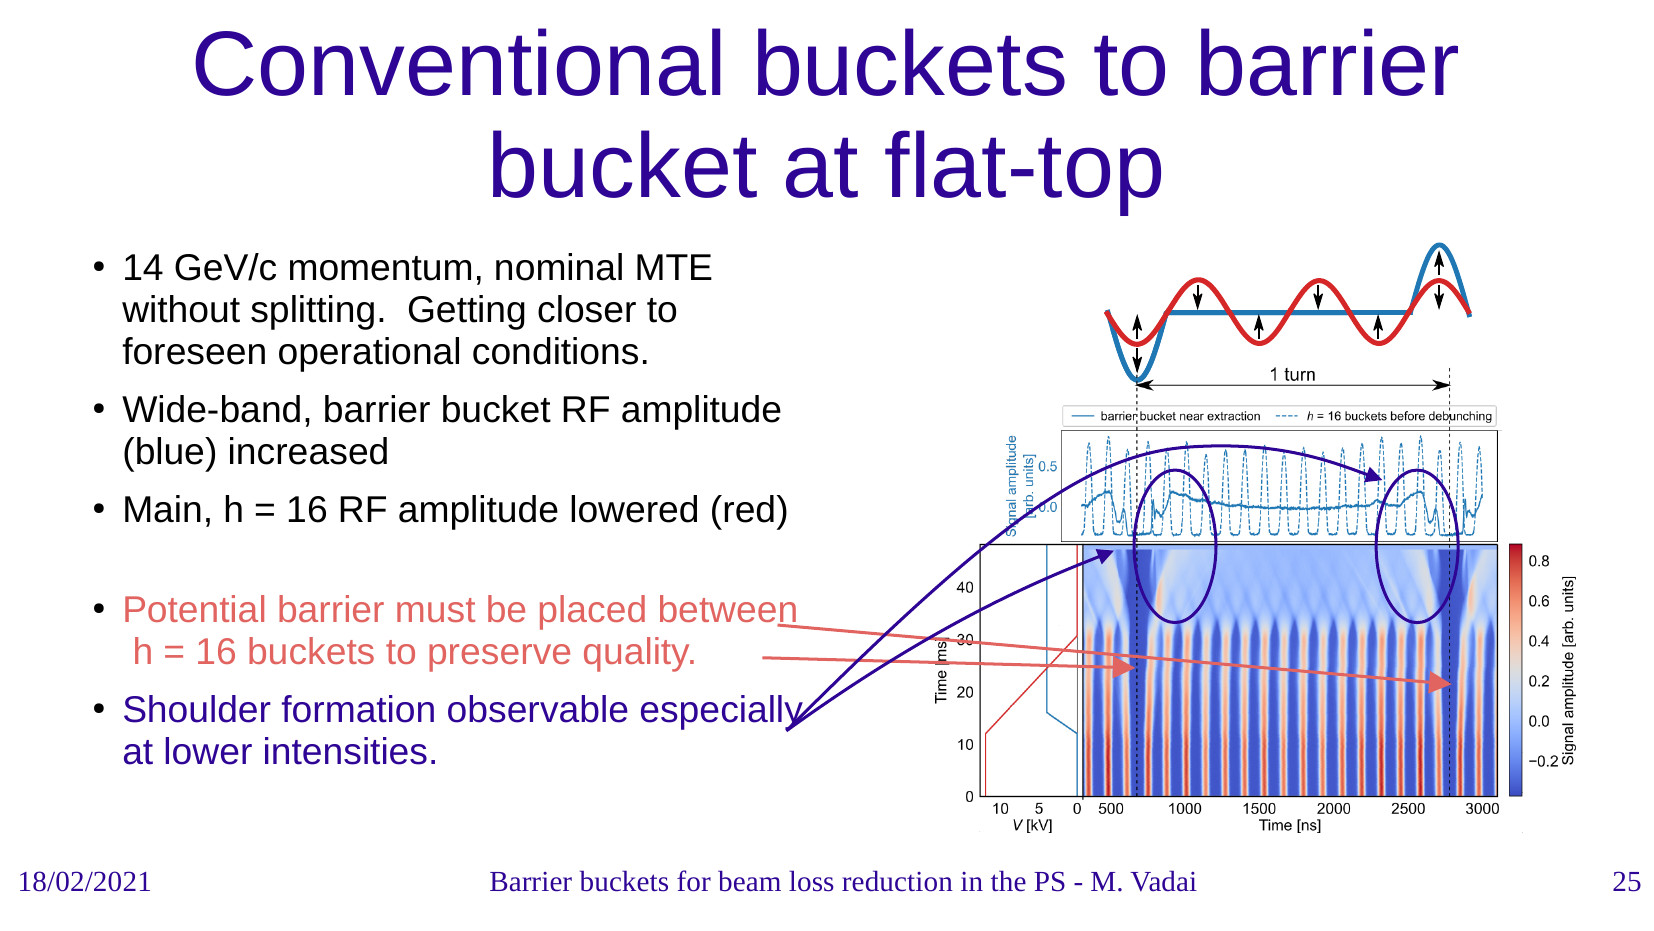

# Conventional buckets to barrier bucket at flat-top
14 GeV/c momentum, nominal MTE without splitting. Getting closer to foreseen operational conditions.
Wide-band, barrier bucket RF amplitude (blue) increased
Main, h = 16 RF amplitude lowered (red)
Potential barrier must be placed between
 h = 16 buckets to preserve quality.
Shoulder formation observable especially at lower intensities.
18/02/2021
Barrier buckets for beam loss reduction in the PS - M. Vadai
25